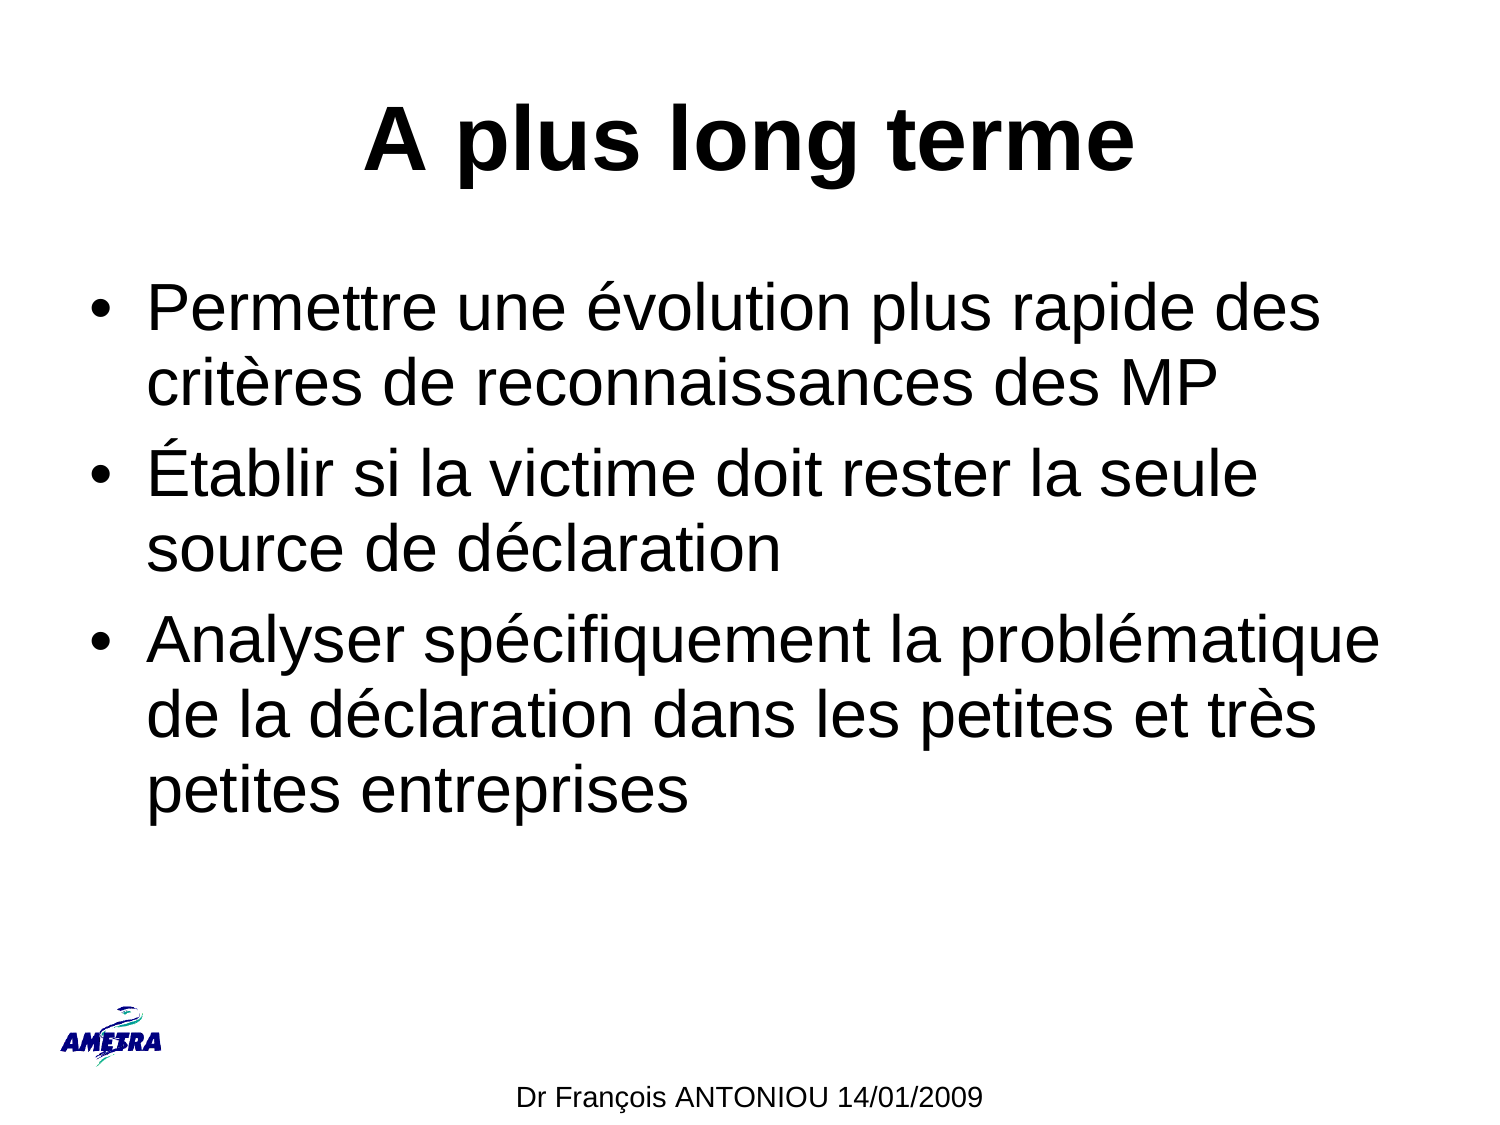

# A plus long terme
Permettre une évolution plus rapide des critères de reconnaissances des MP
Établir si la victime doit rester la seule source de déclaration
Analyser spécifiquement la problématique de la déclaration dans les petites et très petites entreprises
Dr François ANTONIOU 14/01/2009